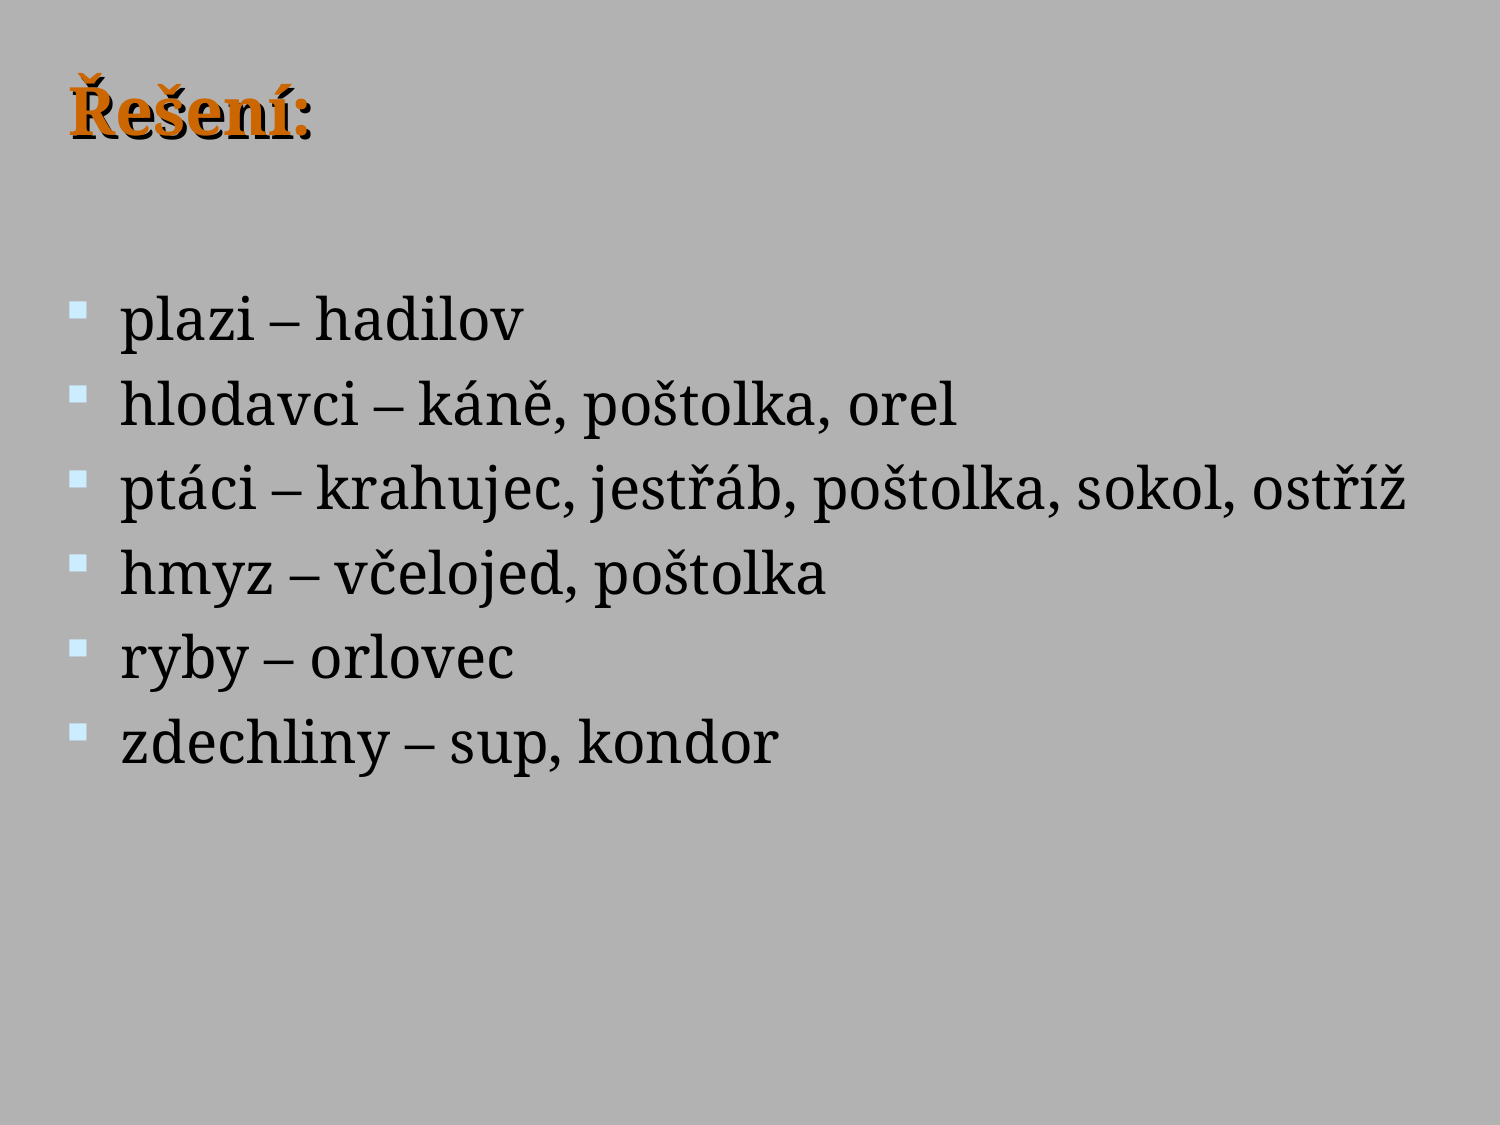

# Řešení:
plazi – hadilov
hlodavci – káně, poštolka, orel
ptáci – krahujec, jestřáb, poštolka, sokol, ostříž
hmyz – včelojed, poštolka
ryby – orlovec
zdechliny – sup, kondor